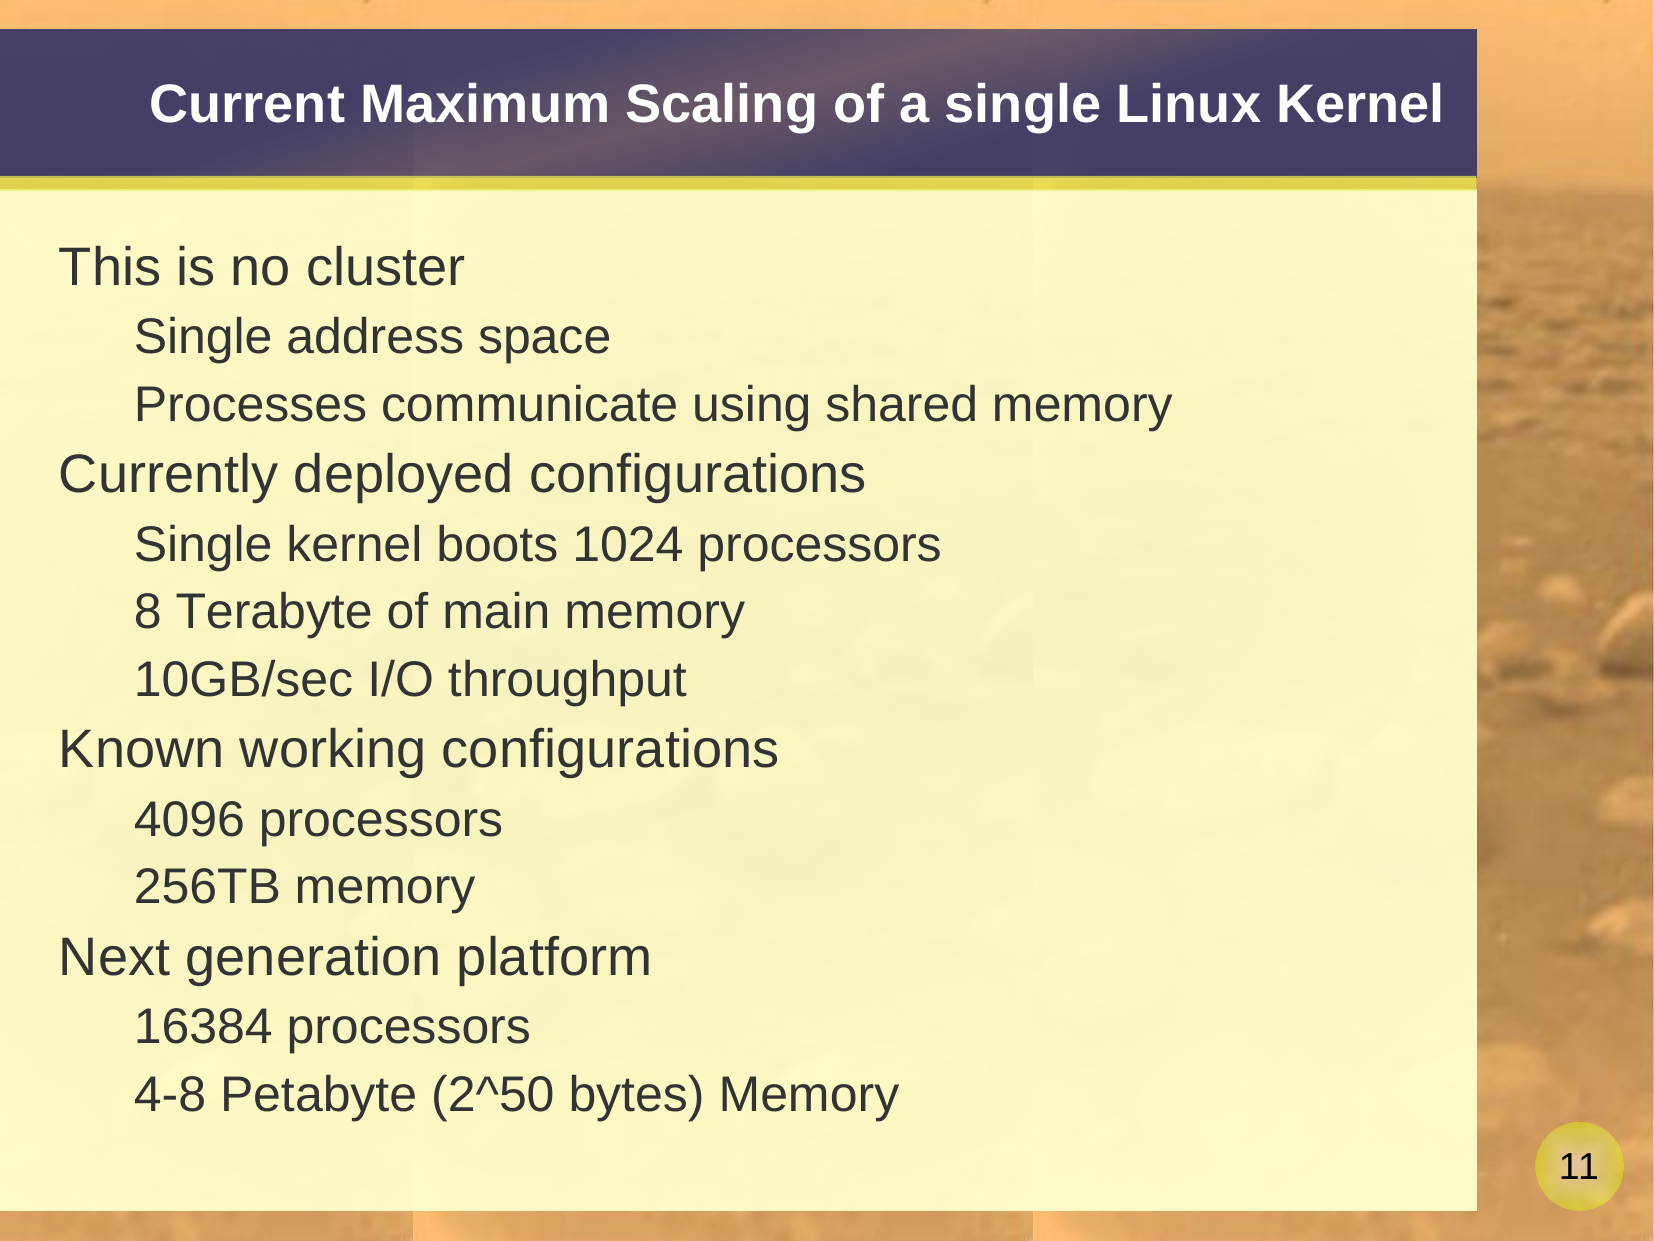

# Current Maximum Scaling of a single Linux Kernel
This is no cluster
Single address space
Processes communicate using shared memory
Currently deployed configurations
Single kernel boots 1024 processors
8 Terabyte of main memory
10GB/sec I/O throughput
Known working configurations
4096 processors
256TB memory
Next generation platform
16384 processors
4-8 Petabyte (2^50 bytes) Memory